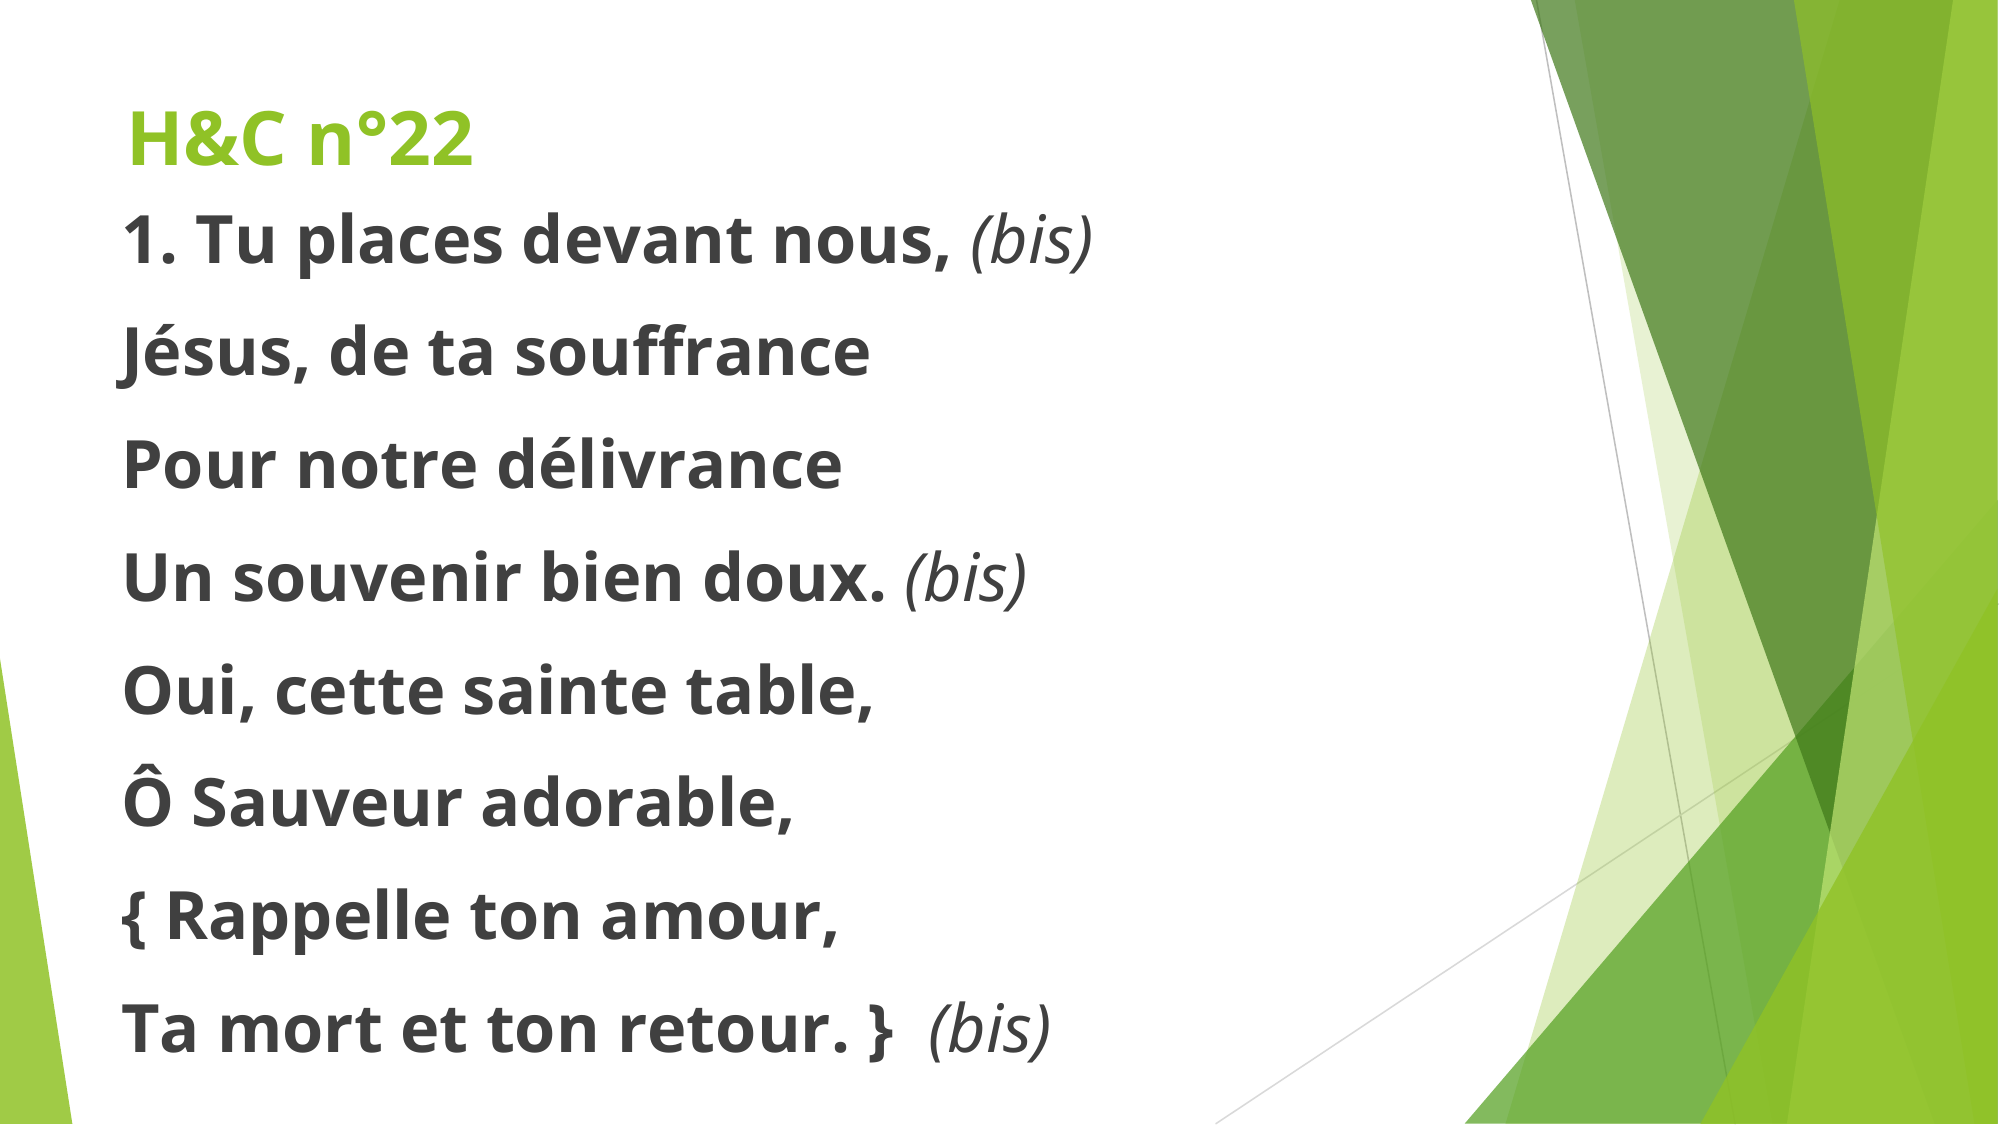

H&C n°22
1. Tu places devant nous, (bis)
Jésus, de ta souffrance
Pour notre délivrance
Un souvenir bien doux. (bis)
Oui, cette sainte table,
Ô Sauveur adorable,
{ Rappelle ton amour,
Ta mort et ton retour. } (bis)